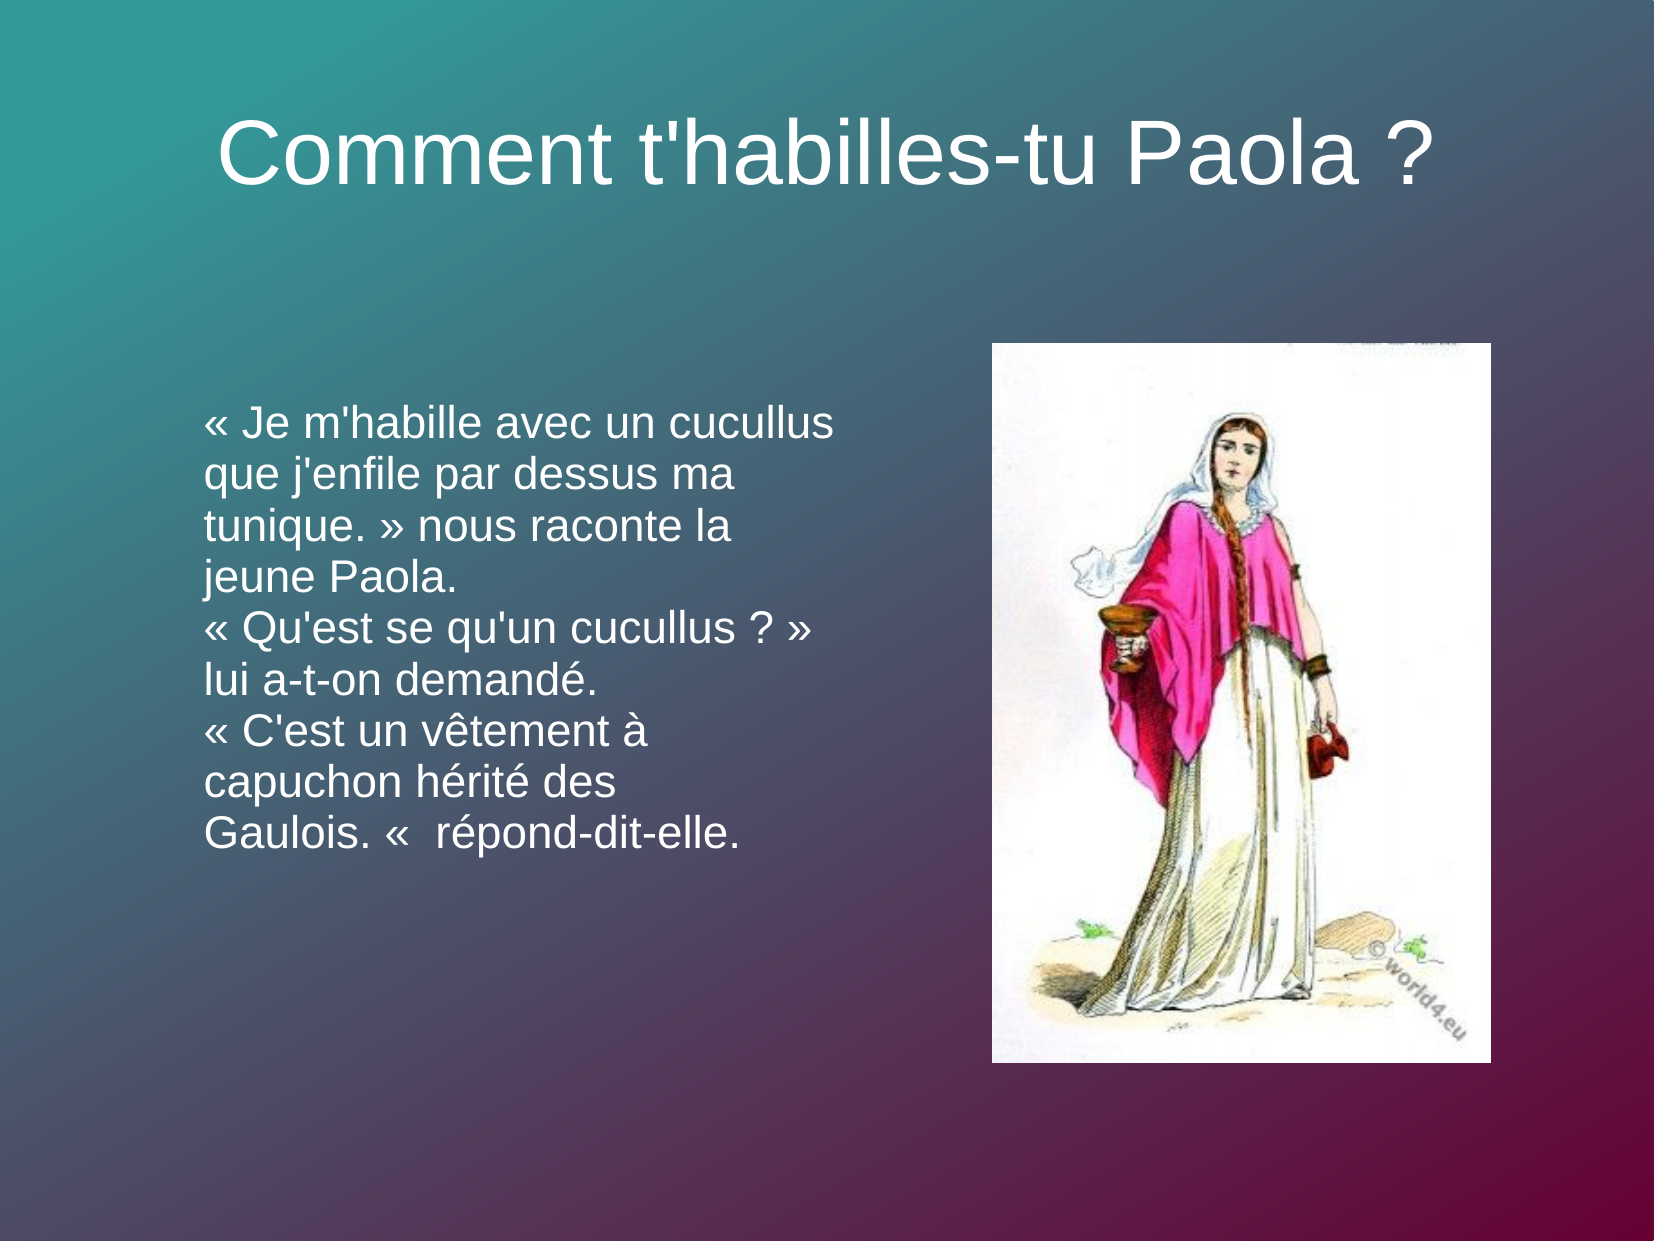

# Comment t'habilles-tu Paola ?
« Je m'habille avec un cucullus que j'enfile par dessus ma tunique. » nous raconte la jeune Paola.
« Qu'est se qu'un cucullus ? » lui a-t-on demandé.
« C'est un vêtement à capuchon hérité des Gaulois. «  répond-dit-elle.